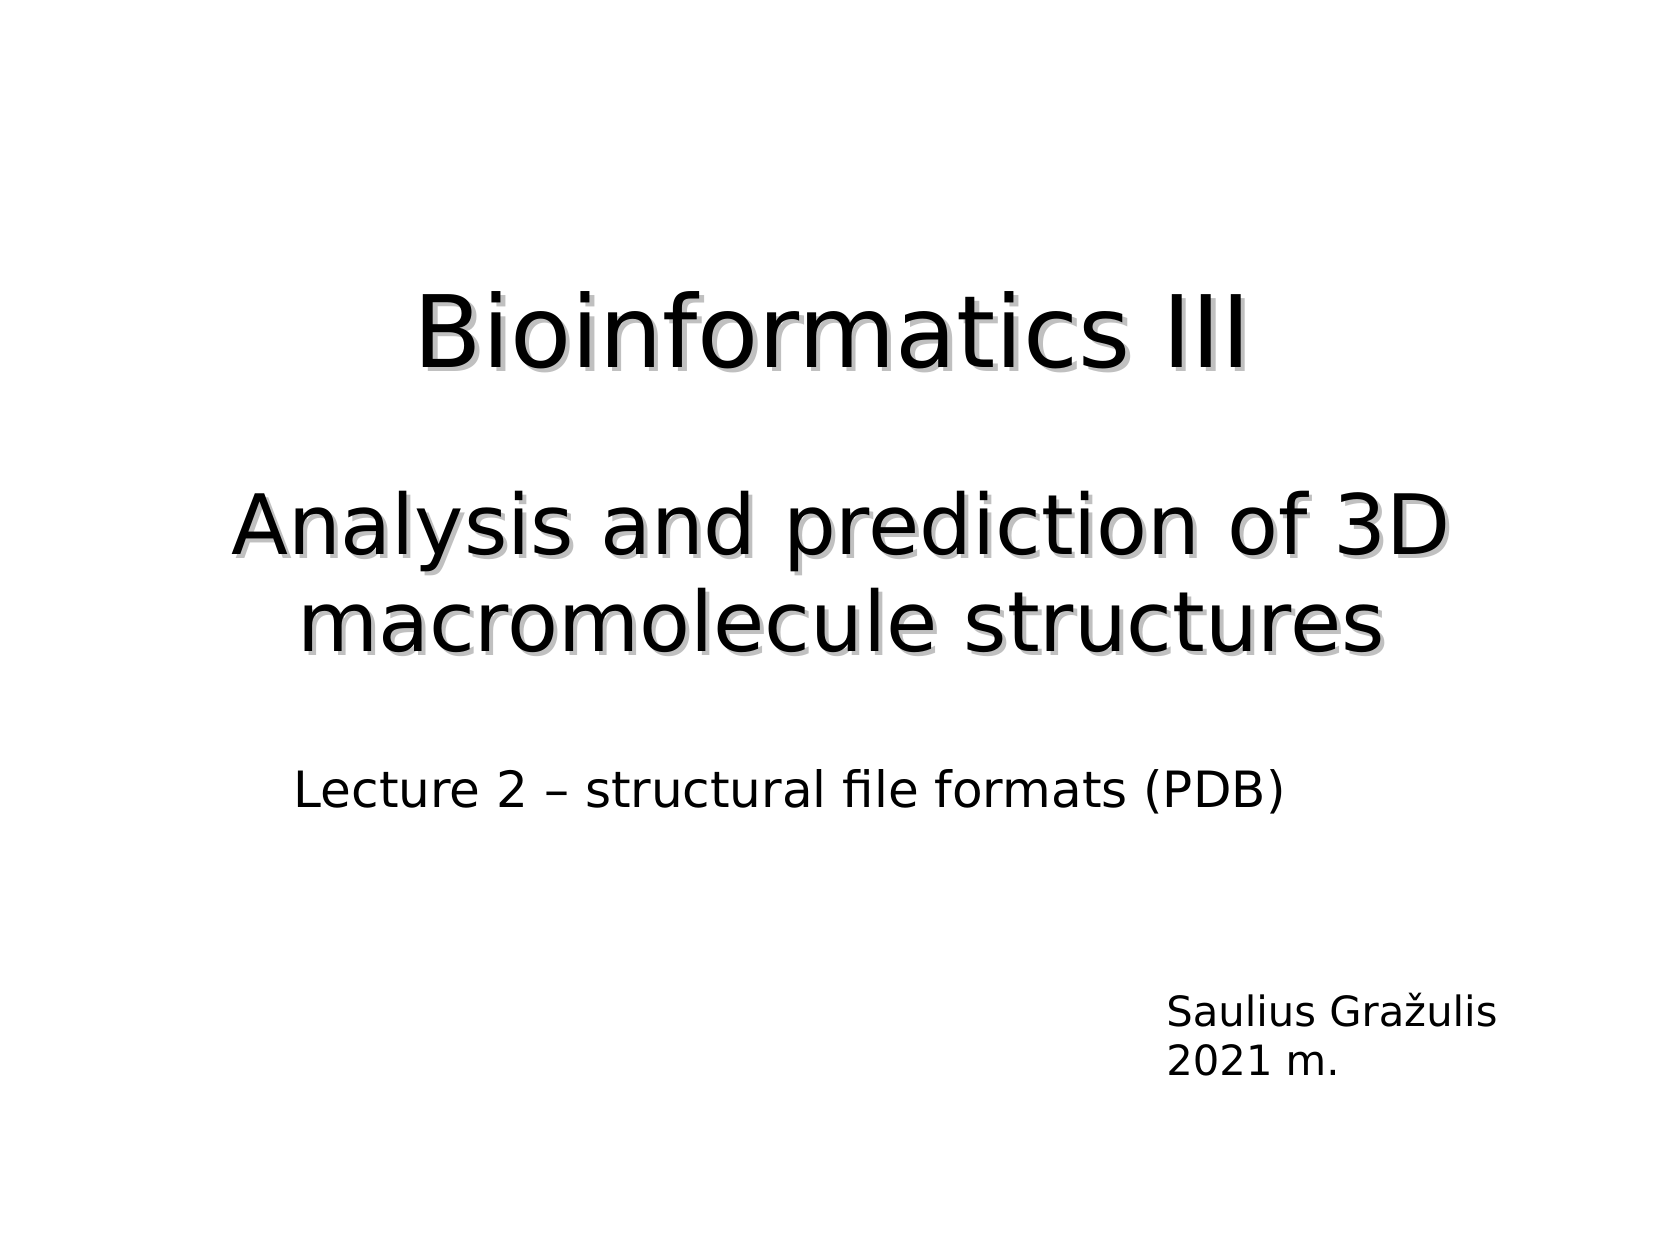

# Bioinformatics III
Analysis and prediction of 3D macromolecule structures
Lecture 2 – structural file formats (PDB)
Saulius Gražulis
2021 m.